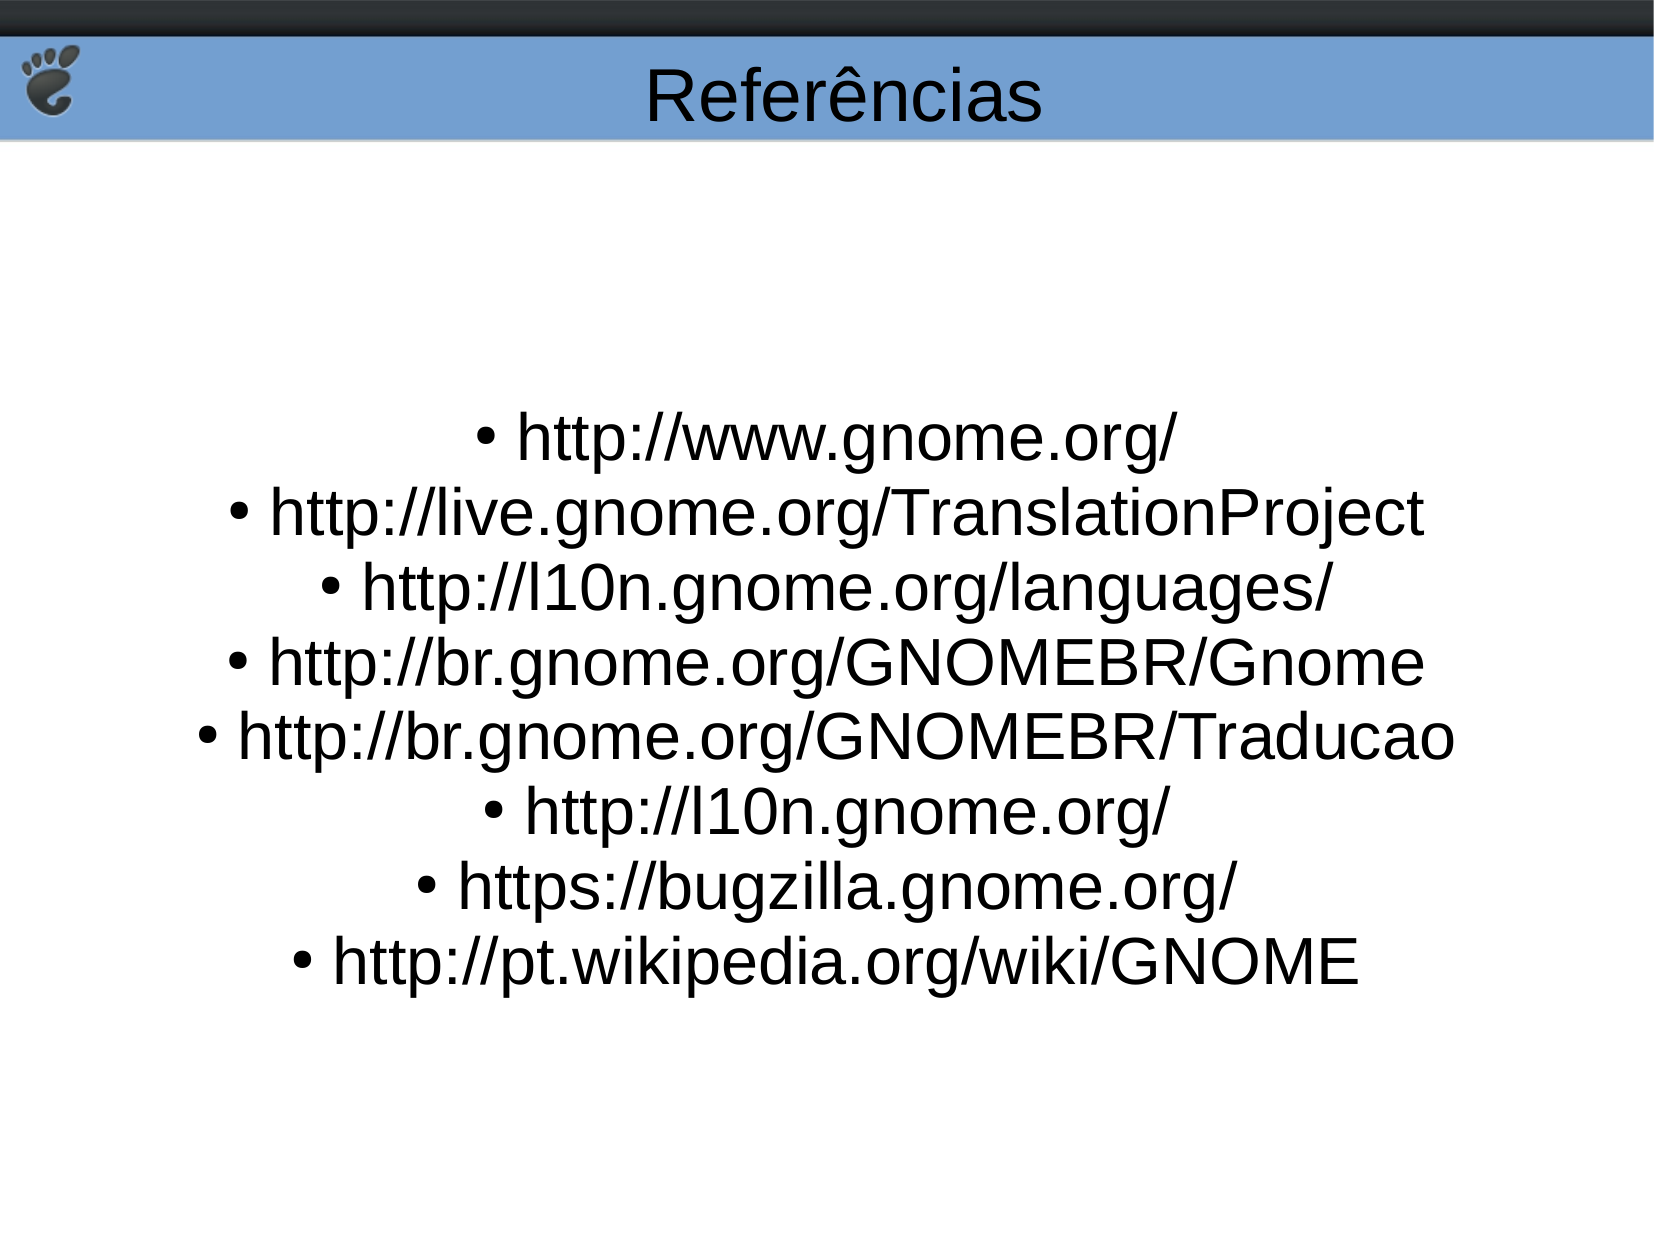

# Referências
 http://www.gnome.org/
 http://live.gnome.org/TranslationProject
 http://l10n.gnome.org/languages/
 http://br.gnome.org/GNOMEBR/Gnome
 http://br.gnome.org/GNOMEBR/Traducao
 http://l10n.gnome.org/
 https://bugzilla.gnome.org/
 http://pt.wikipedia.org/wiki/GNOME